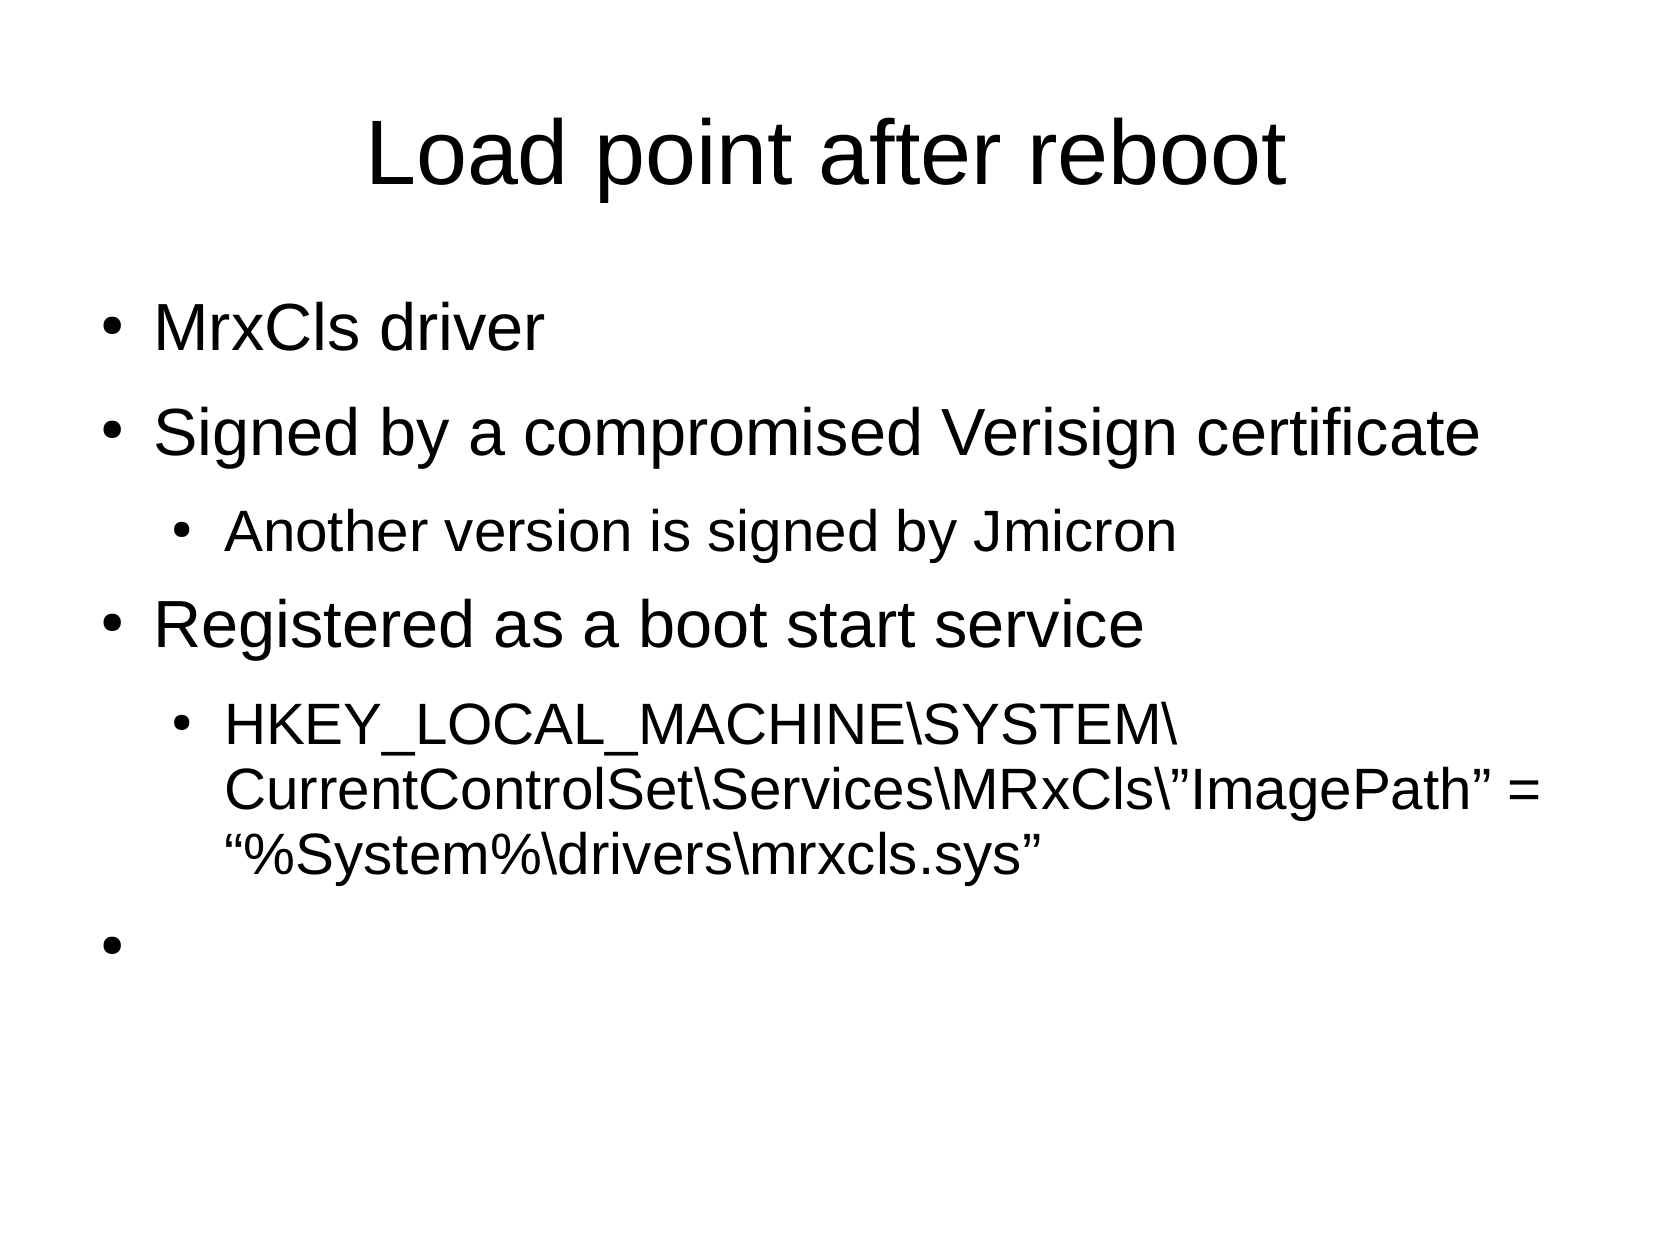

# Load point after reboot
MrxCls driver
Signed by a compromised Verisign certificate
Another version is signed by Jmicron
Registered as a boot start service
HKEY_LOCAL_MACHINE\SYSTEM\CurrentControlSet\Services\MRxCls\”ImagePath” = “%System%\drivers\mrxcls.sys”